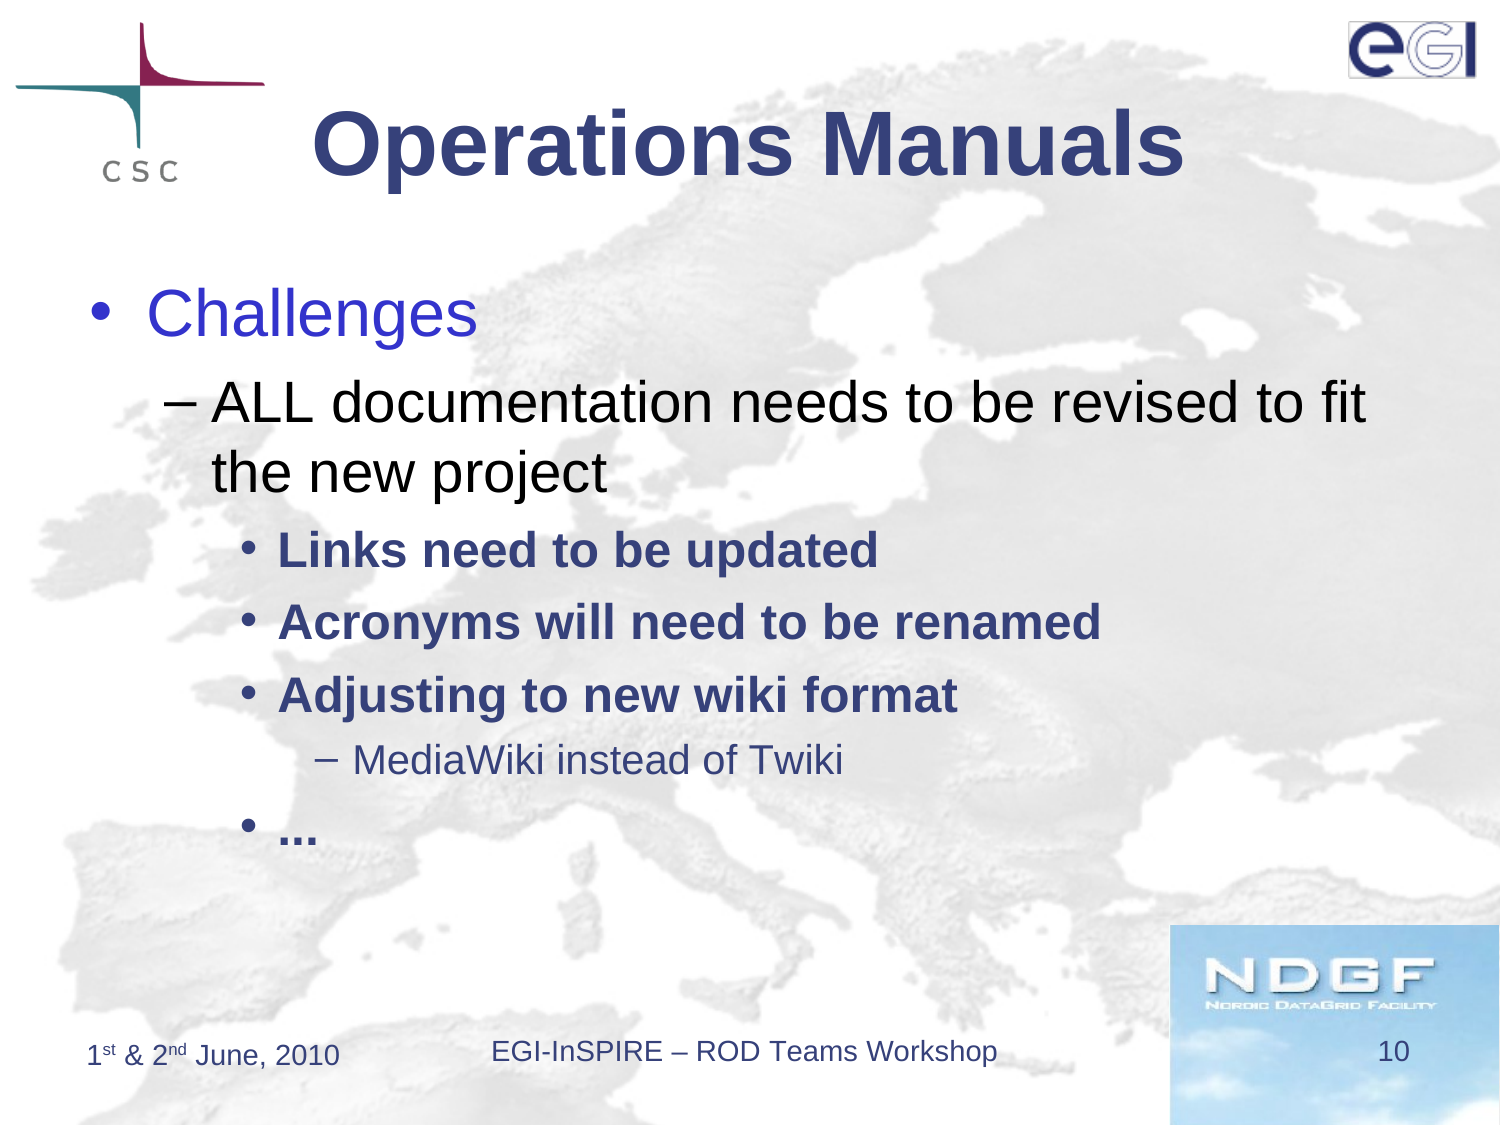

# Operations Manuals
Challenges
ALL documentation needs to be revised to fit the new project
Links need to be updated
Acronyms will need to be renamed
Adjusting to new wiki format
MediaWiki instead of Twiki
...
10